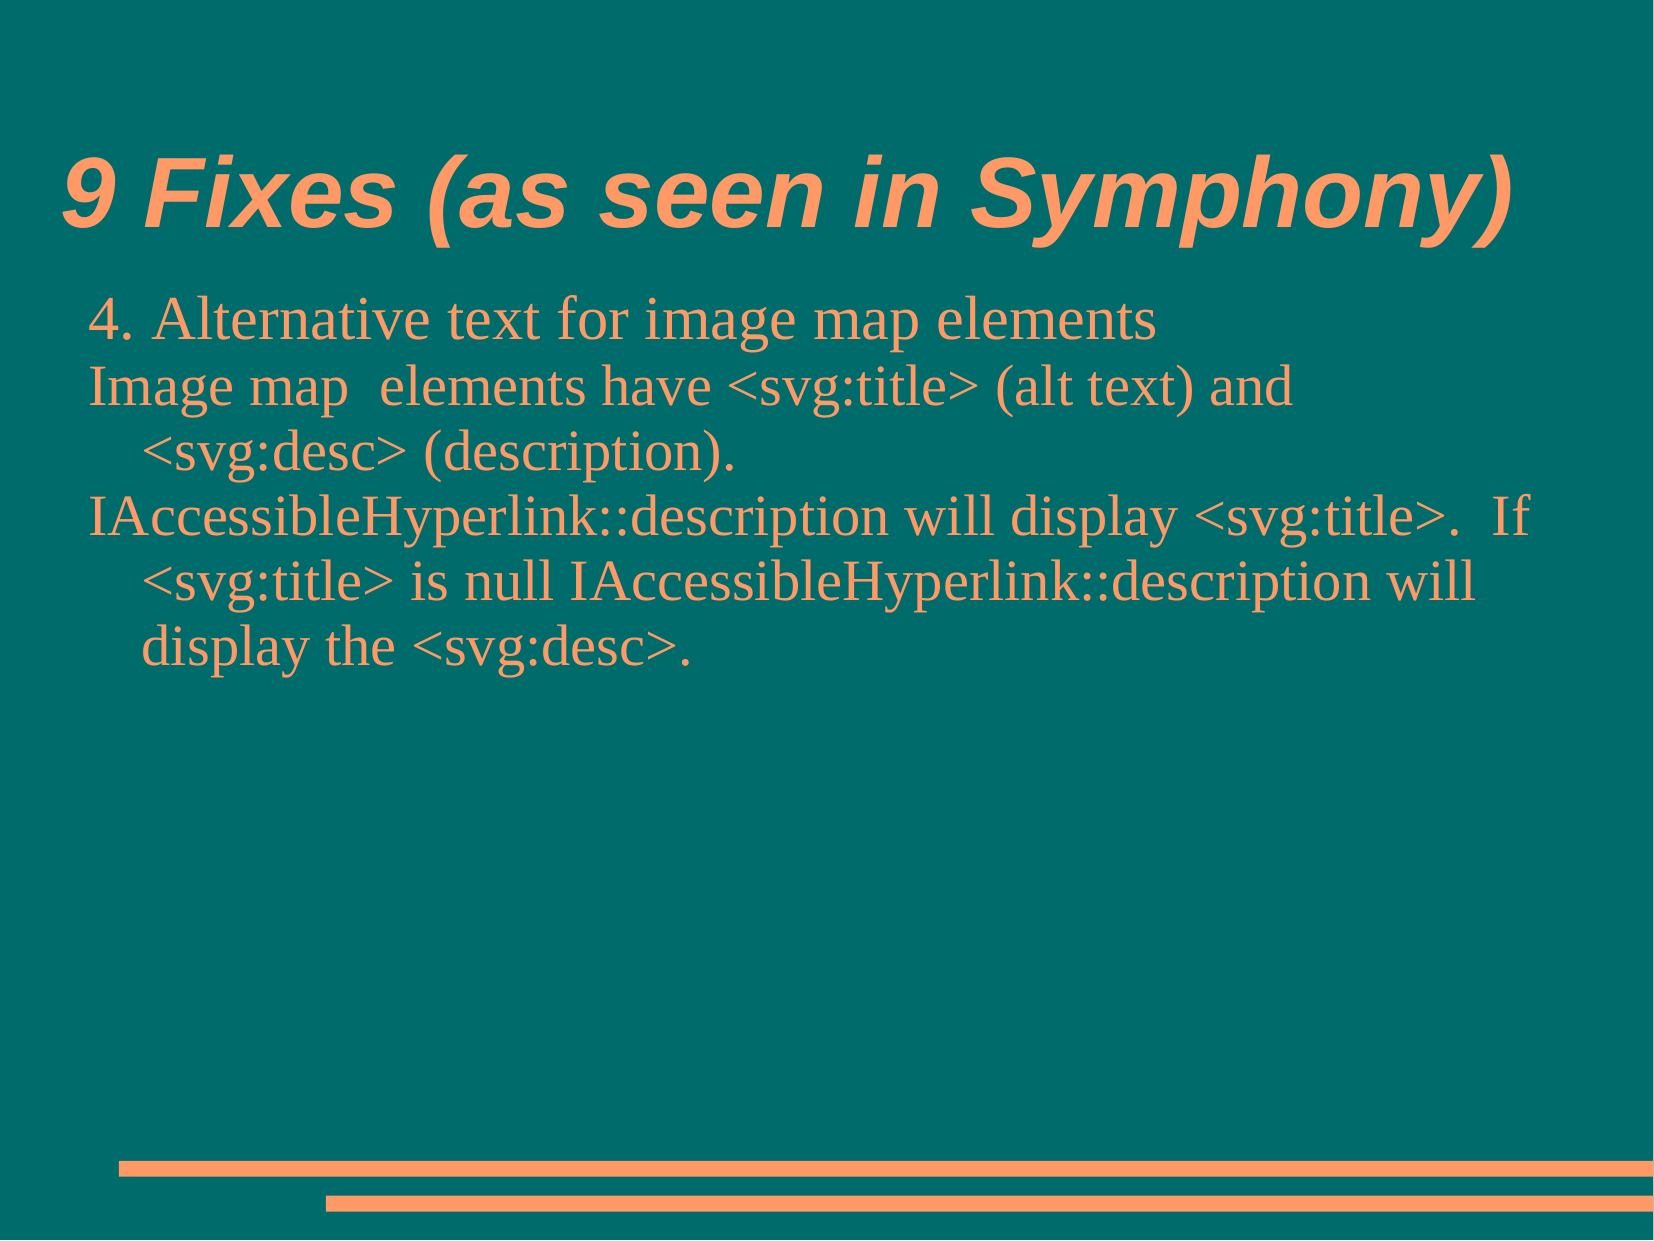

# 9 Fixes (as seen in Symphony)
4. Alternative text for image map elements
Image map elements have <svg:title> (alt text) and <svg:desc> (description).
IAccessibleHyperlink::description will display <svg:title>. If <svg:title> is null IAccessibleHyperlink::description will display the <svg:desc>.